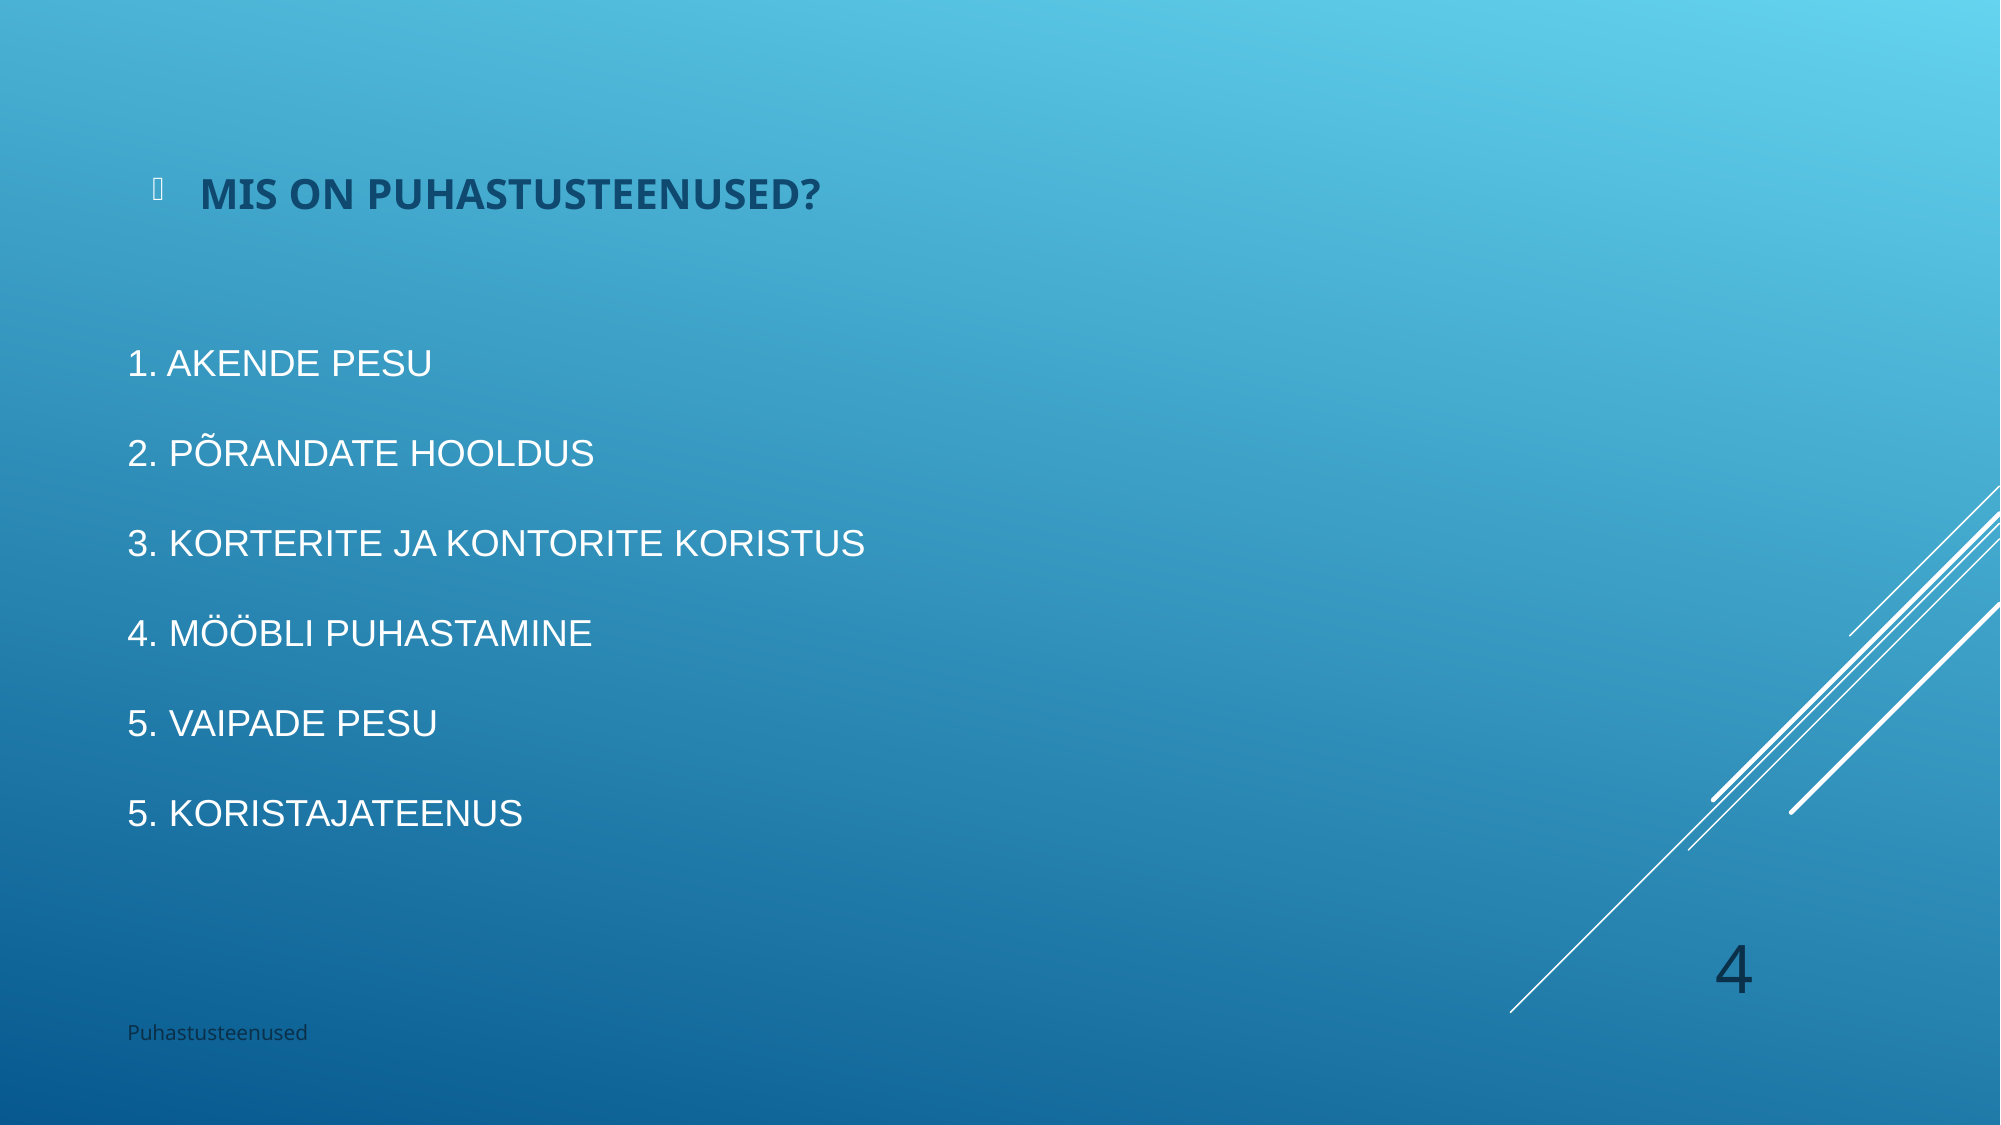

MIS ON PUHASTUSTEENUSED?
# 1. AKENDE PESU 2. PÕRANDATE HOOLDUS 3. KORTERITE JA KONTORITE KORISTUS 4. MÖÖBLI PUHASTAMINE 5. VAIPADE PESU 5. KORISTAJATEENUS
Puhastusteenused